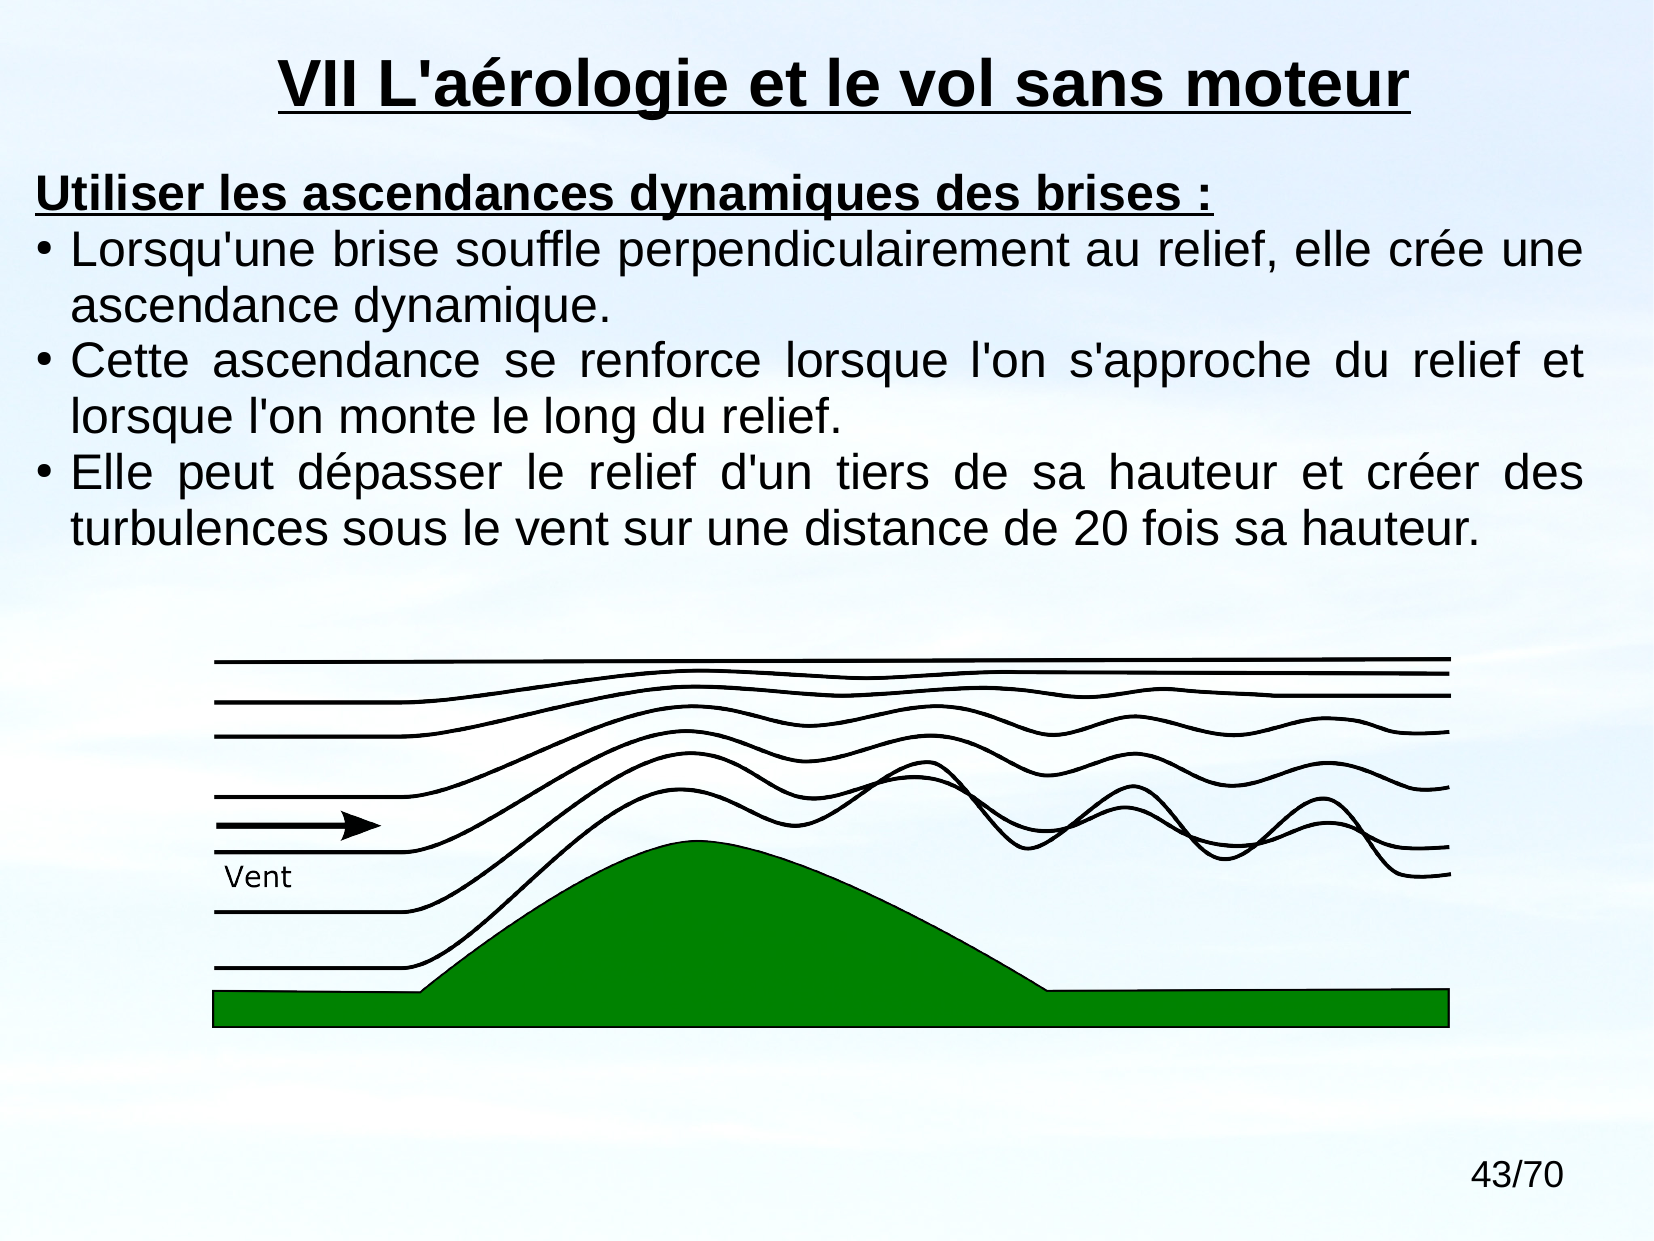

# VII L'aérologie et le vol sans moteur
Utiliser les ascendances dynamiques des brises :
Lorsqu'une brise souffle perpendiculairement au relief, elle crée une ascendance dynamique.
Cette ascendance se renforce lorsque l'on s'approche du relief et lorsque l'on monte le long du relief.
Elle peut dépasser le relief d'un tiers de sa hauteur et créer des turbulences sous le vent sur une distance de 20 fois sa hauteur.